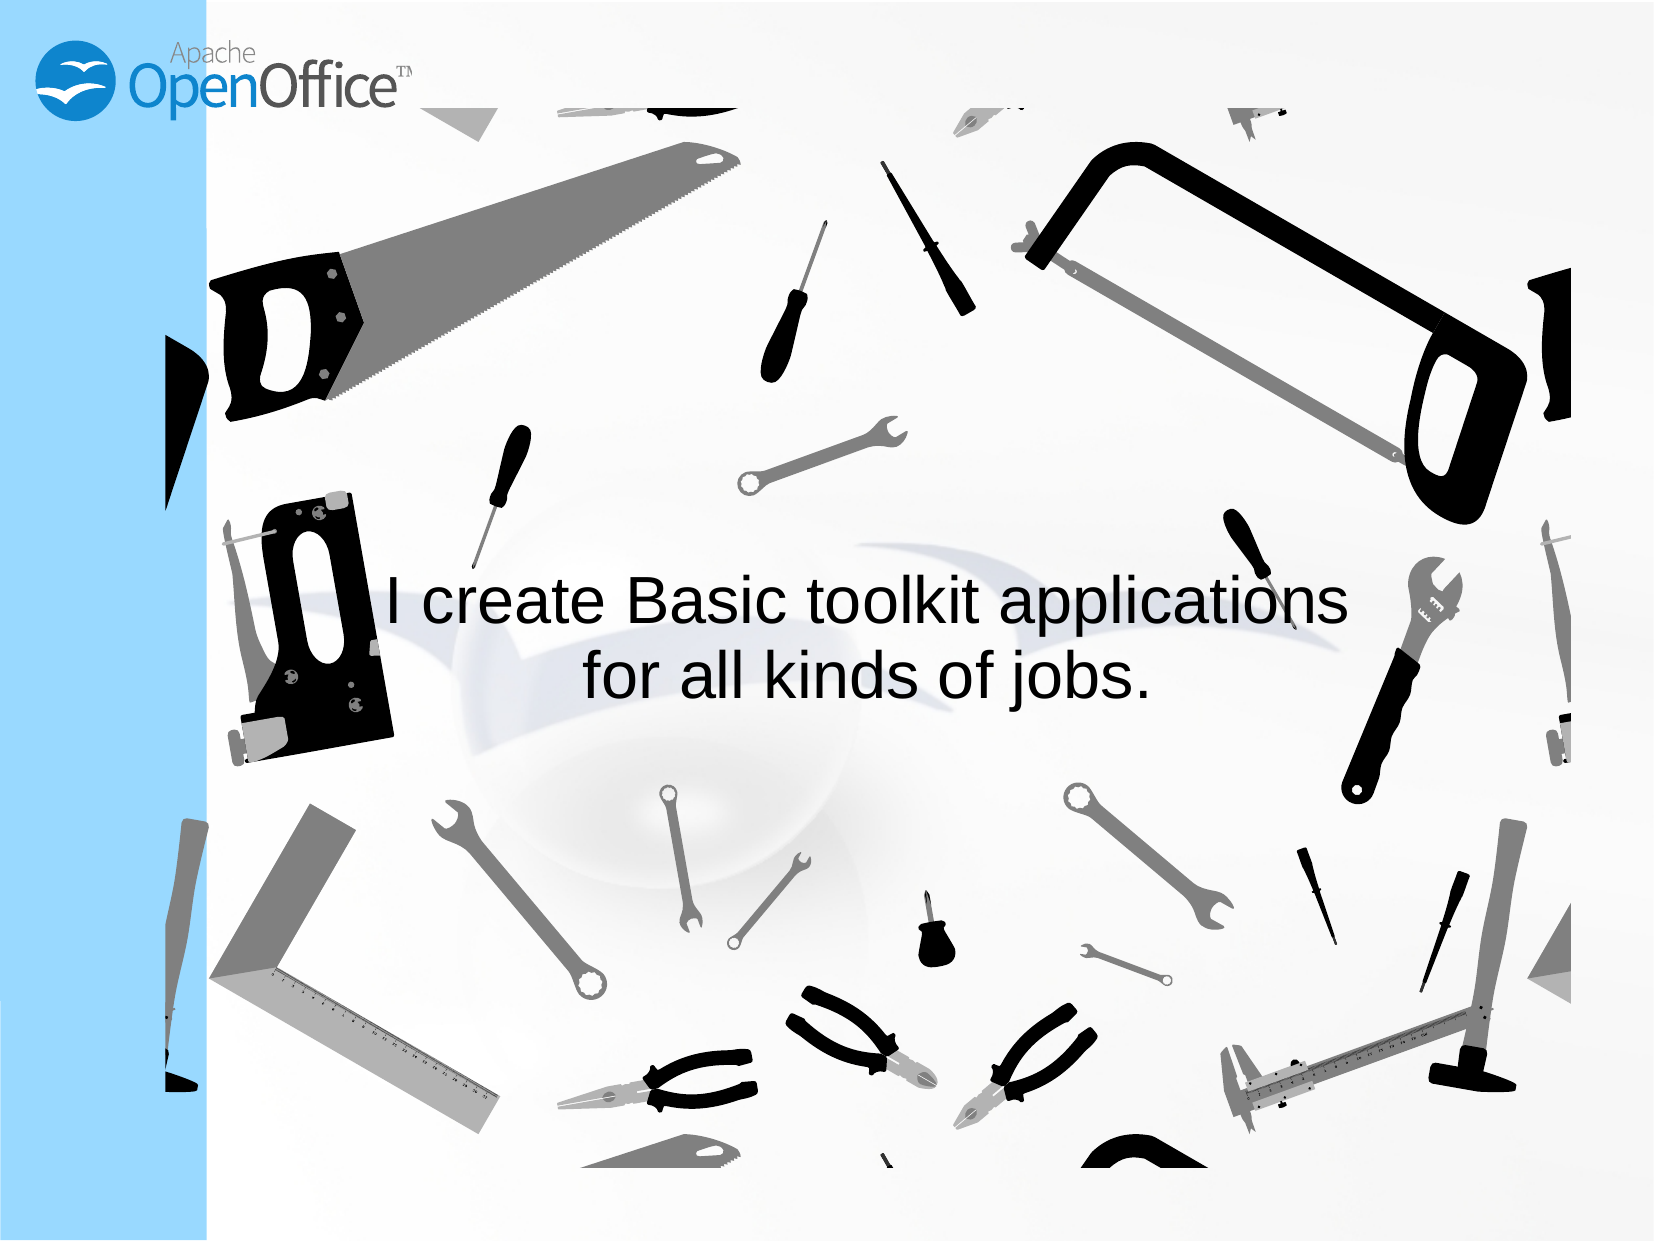

# I create Basic toolkit applications
for all kinds of jobs.